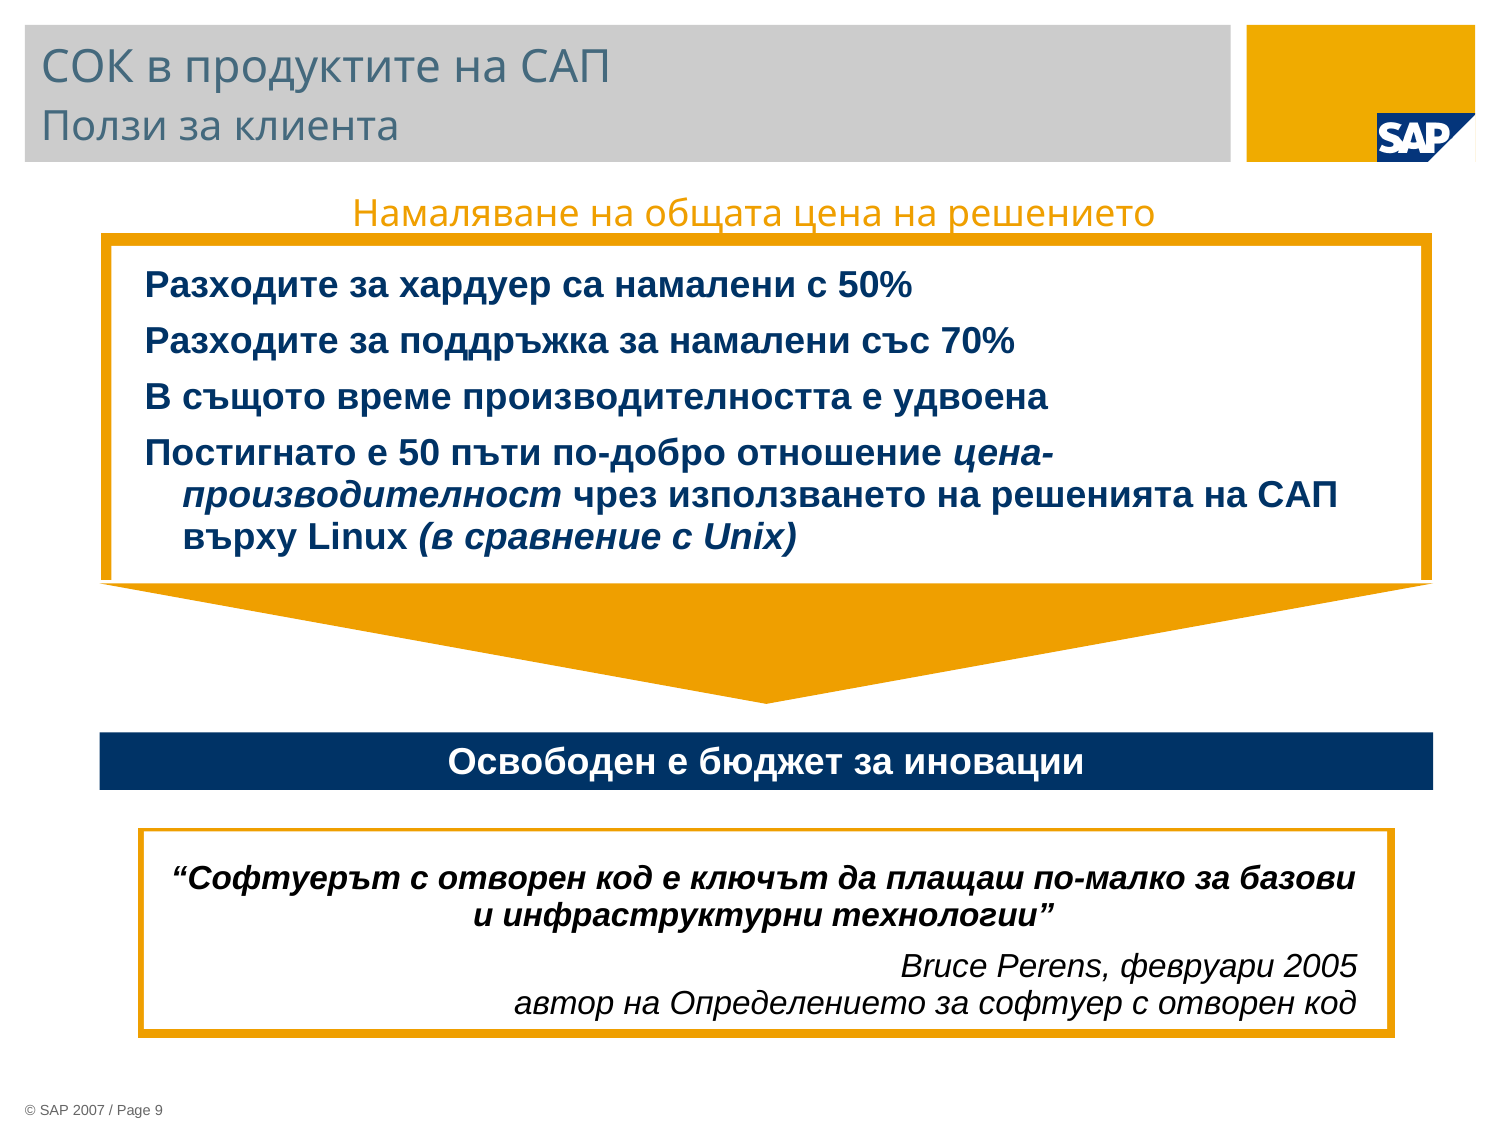

# СОК в продуктите на САП Ползи за клиента
Намаляване на общата цена на решението
Разходите за хардуер са намалени с 50%
Разходите за поддръжка за намалени със 70%
В същото време производителността е удвоена
Постигнато е 50 пъти по-добро отношение цена-производителност чрез използването на решенията на САП върху Linux (в сравнение с Unix)
Освободен е бюджет за иновации
“Софтуерът с отворен код е ключът да плащаш по-малко за базови и инфраструктурни технологии”
Bruce Perens, февруари 2005
автор на Определението за софтуер с отворен код
9